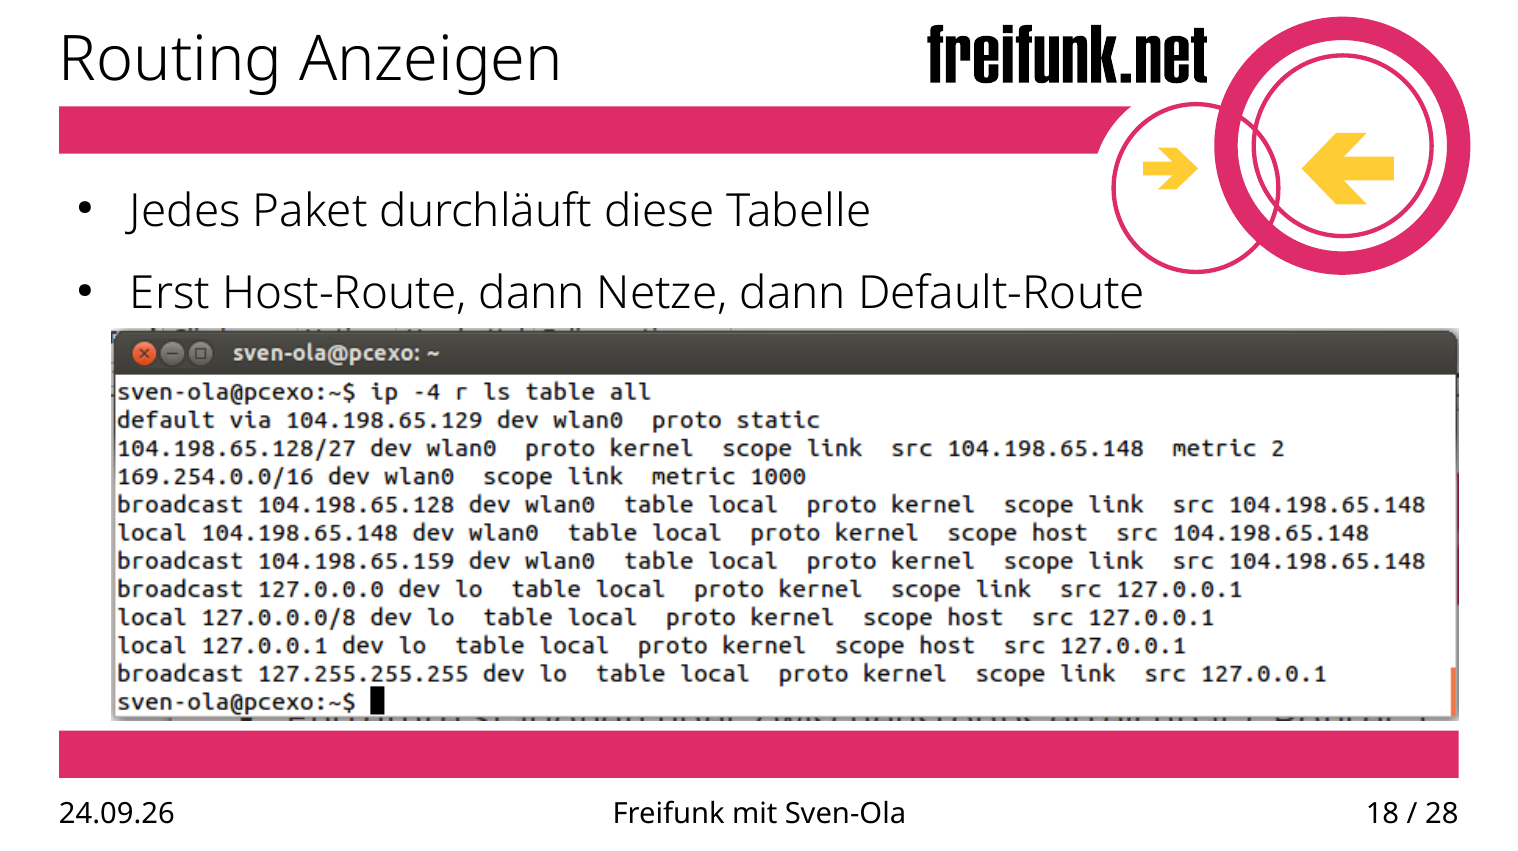

# Routing Anzeigen
Jedes Paket durchläuft diese Tabelle
Erst Host-Route, dann Netze, dann Default-Route
Freifunk mit Sven-Ola
18